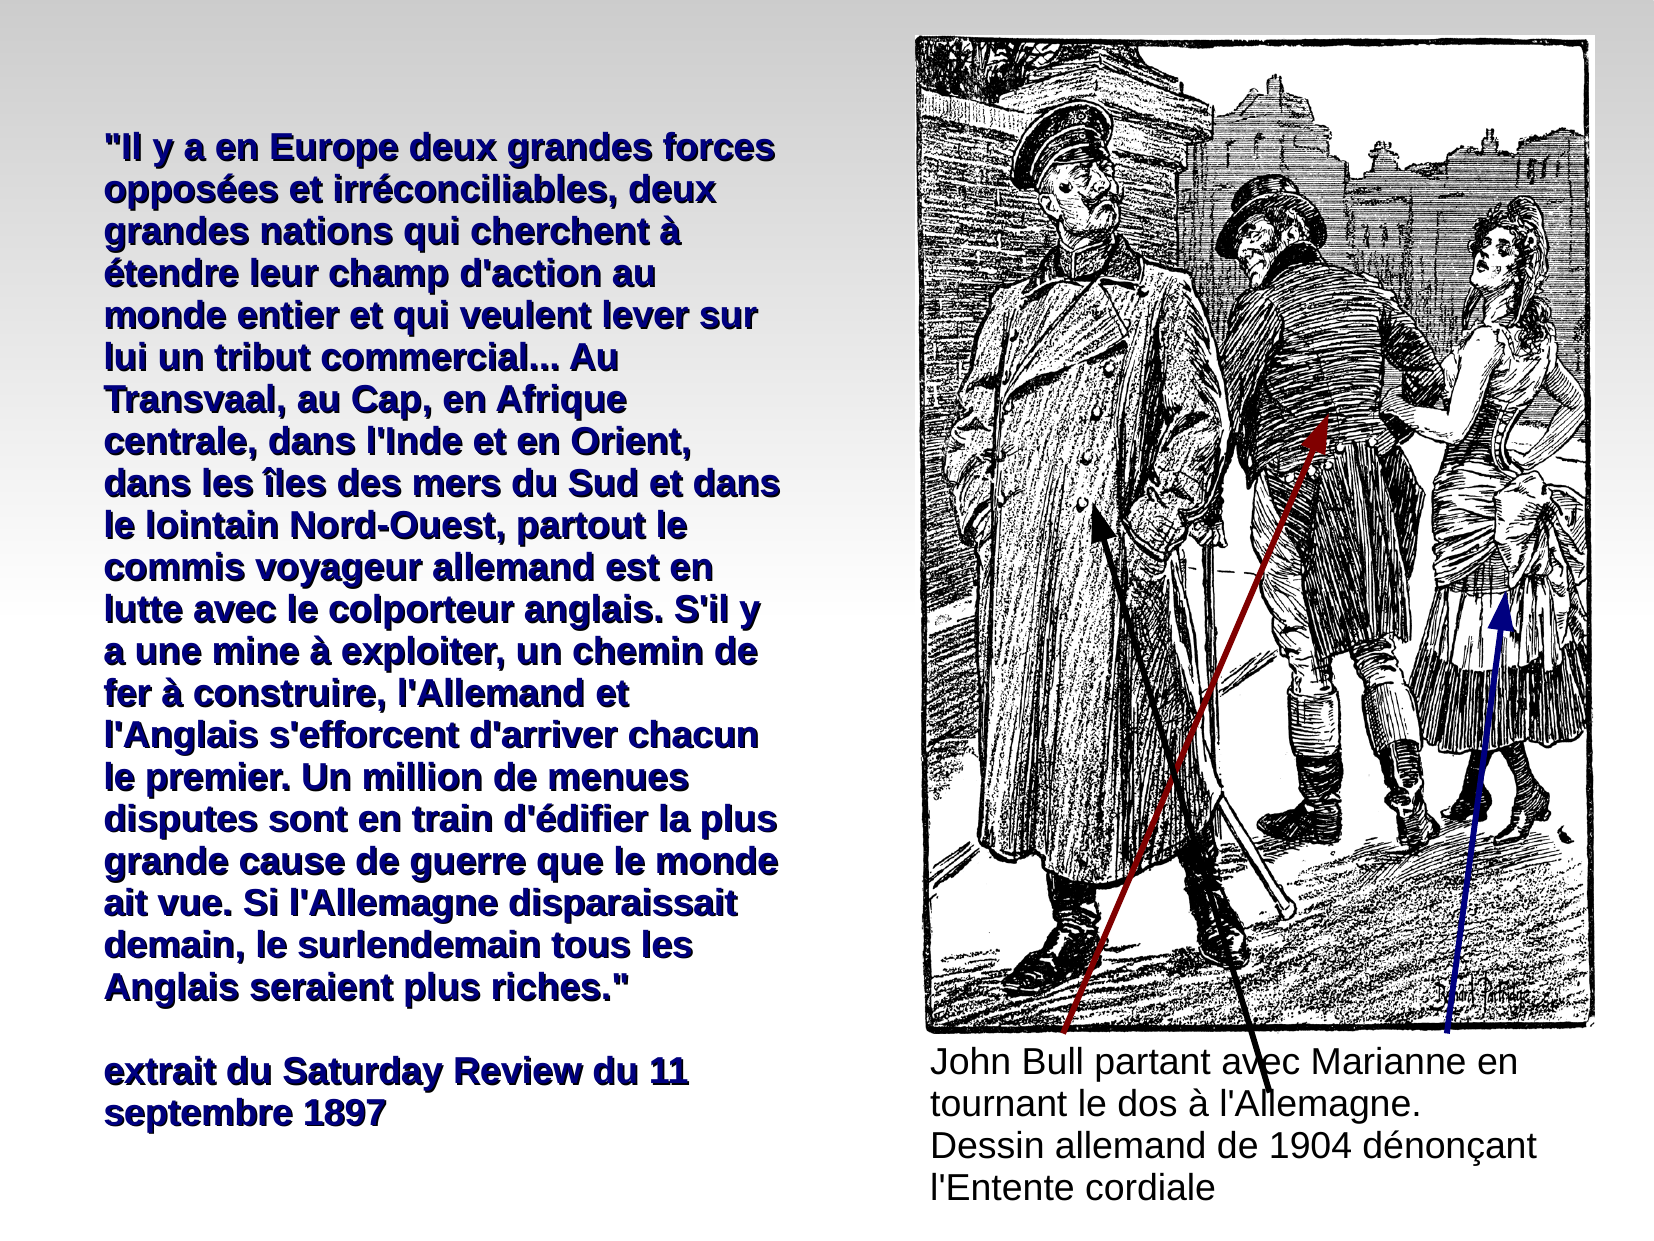

"Il y a en Europe deux grandes forces opposées et irréconciliables, deux grandes nations qui cherchent à étendre leur champ d'action au monde entier et qui veulent lever sur lui un tribut commercial... Au Transvaal, au Cap, en Afrique centrale, dans l'Inde et en Orient, dans les îles des mers du Sud et dans le lointain Nord-Ouest, partout le commis voyageur allemand est en lutte avec le colporteur anglais. S'il y a une mine à exploiter, un chemin de fer à construire, l'Allemand et l'Anglais s'efforcent d'arriver chacun le premier. Un million de menues disputes sont en train d'édifier la plus grande cause de guerre que le monde ait vue. Si l'Allemagne disparaissait demain, le surlendemain tous les Anglais seraient plus riches."
extrait du Saturday Review du 11 septembre 1897
John Bull partant avec Marianne en tournant le dos à l'Allemagne.
Dessin allemand de 1904 dénonçant l'Entente cordiale